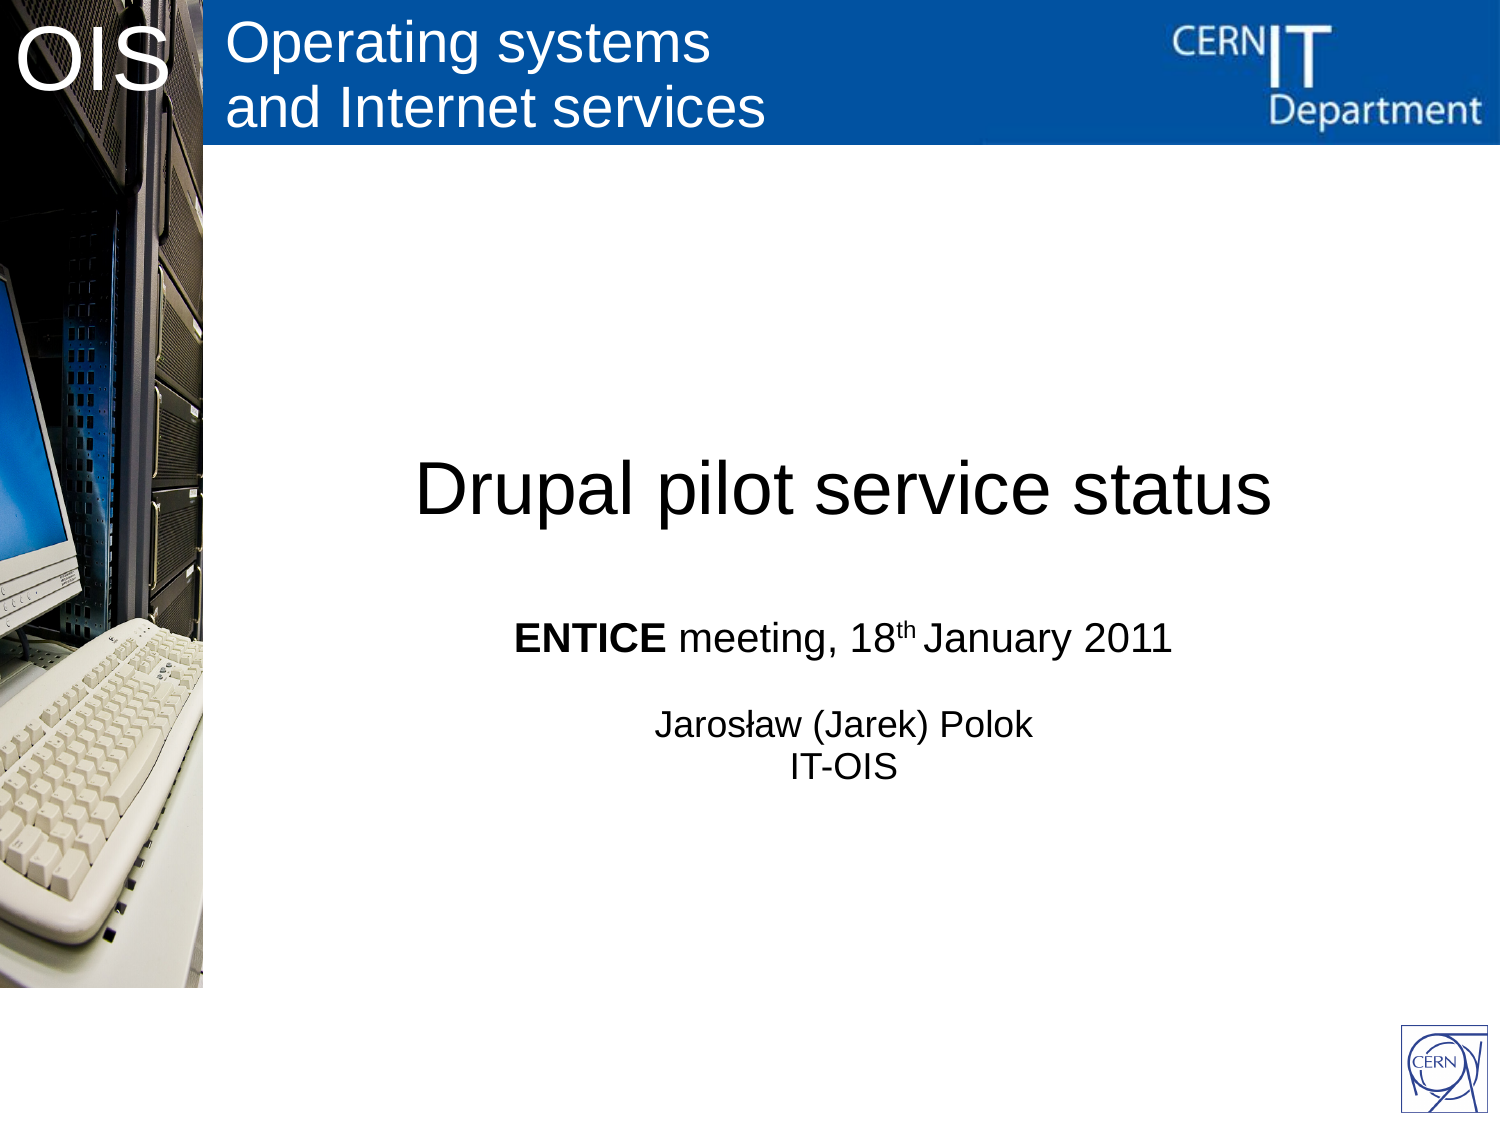

# Operating systems and Internet services
Drupal pilot service status
ENTICE meeting, 18th January 2011
Jarosław (Jarek) Polok
IT-OIS